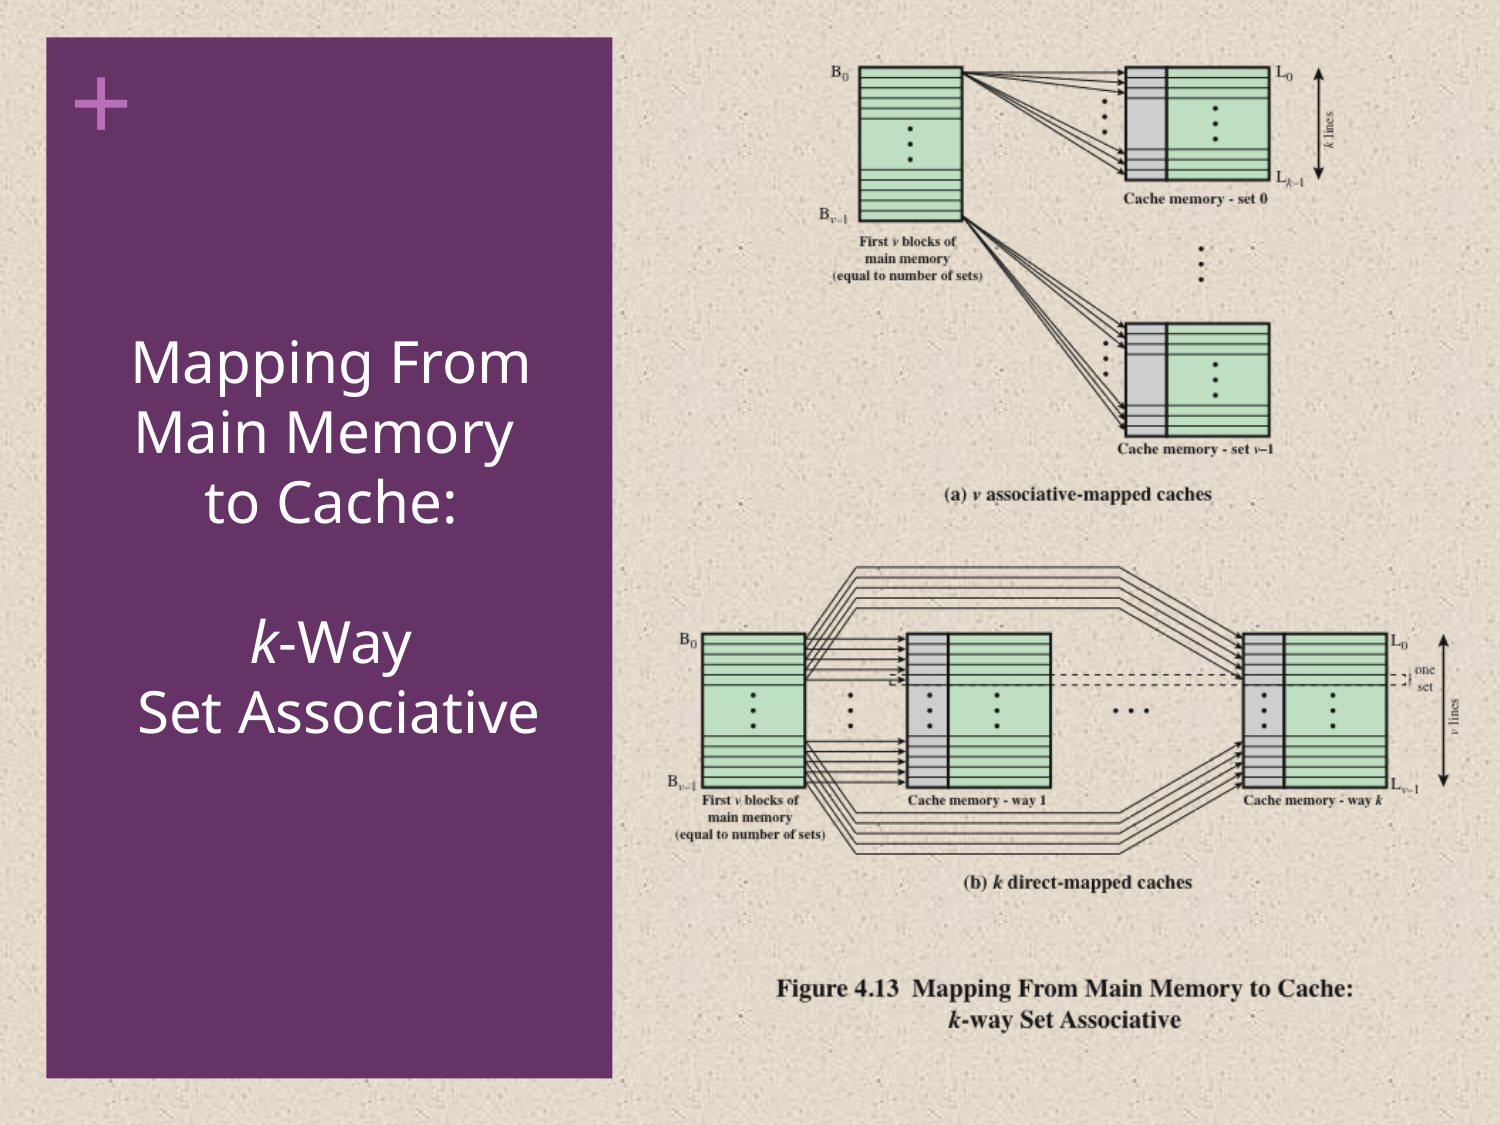

# Mapping From Main Memory to Cache: k-Way Set Associative